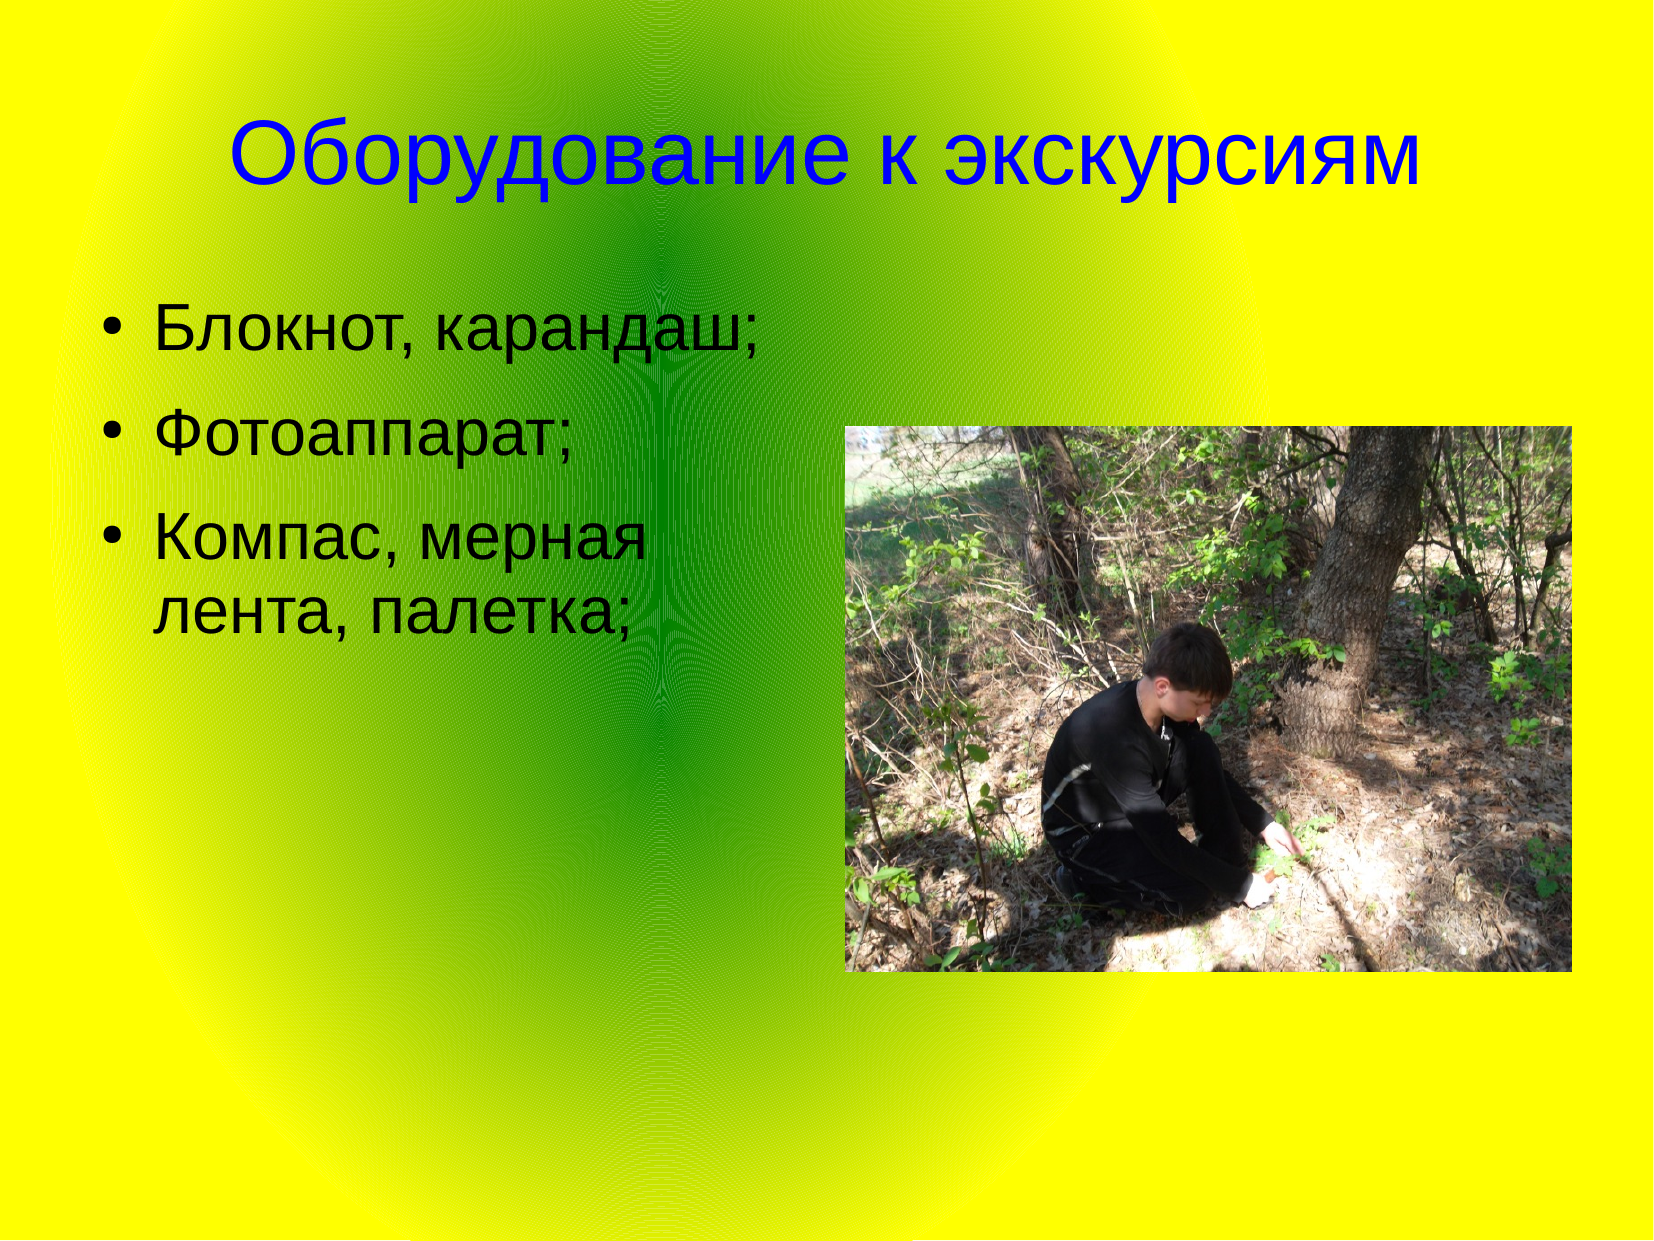

# Оборудование к экскурсиям
Блокнот, карандаш;
Фотоаппарат;
Компас, мерная лента, палетка;